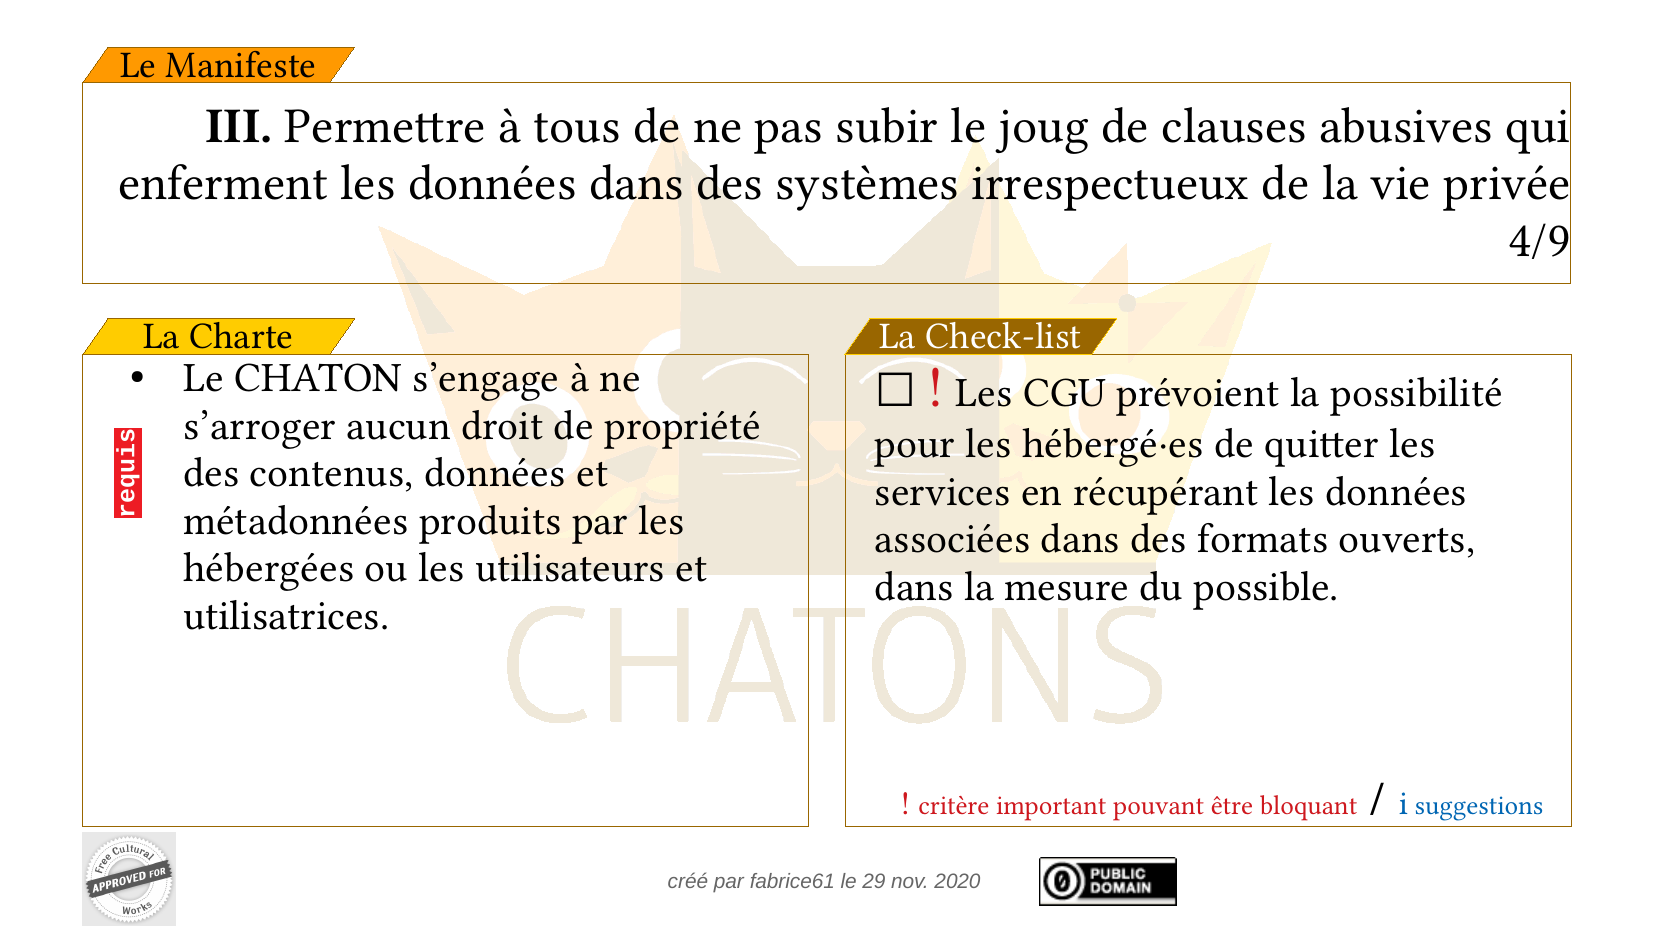

Le Manifeste
# III. Permettre à tous de ne pas subir le joug de clauses abusives qui enferment les données dans des systèmes irrespectueux de la vie privée 4/9
La Charte
La Check-list
Le CHATON s’engage à ne s’arroger aucun droit de propriété des contenus, données et métadonnées produits par les hébergées ou les utilisateurs et utilisatrices.
☐ ! Les CGU prévoient la possibilité pour les hébergé·es de quitter les services en récupérant les données associées dans des formats ouverts, dans la mesure du possible.
requis